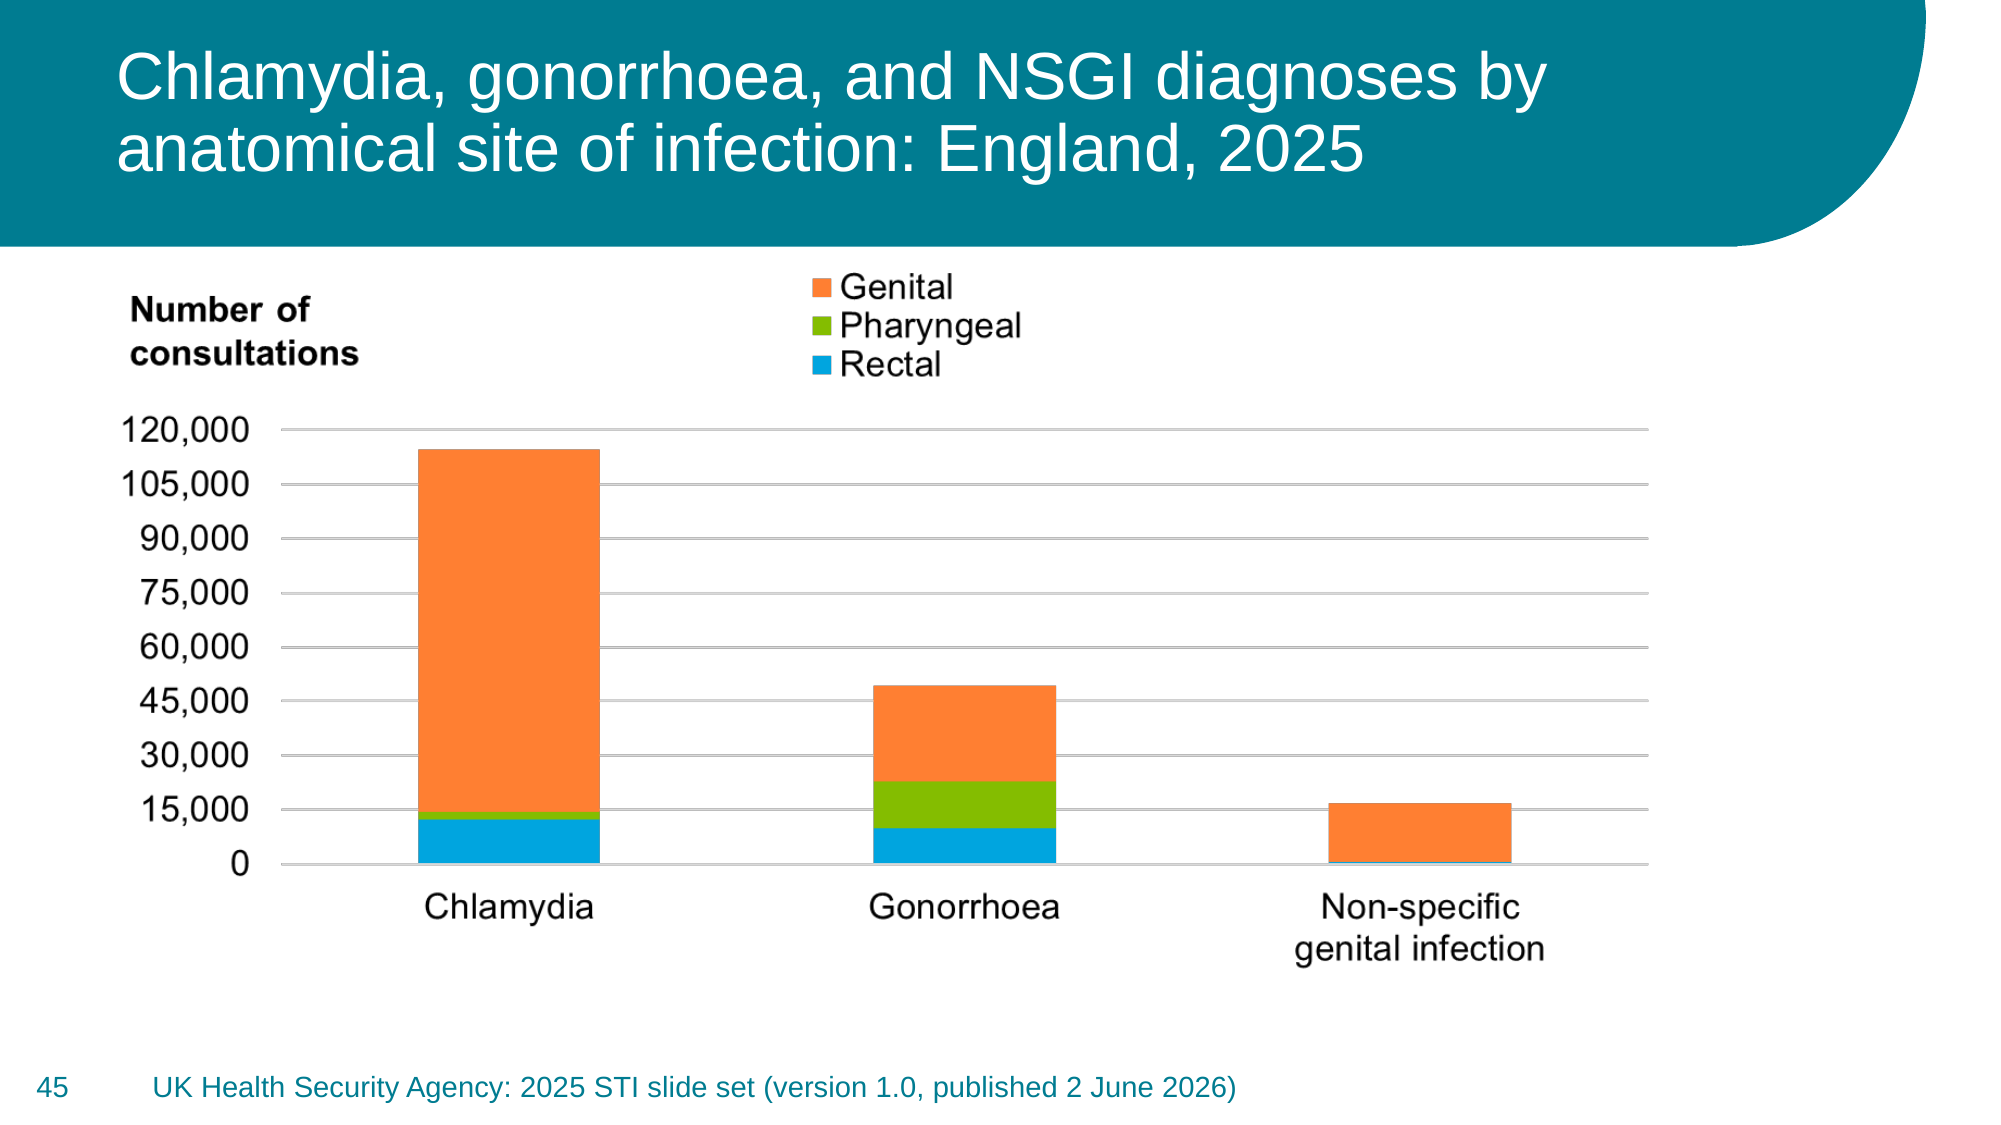

# Chlamydia, gonorrhoea, and NSGI diagnoses by anatomical site of infection: England, 2025
45
UK Health Security Agency: 2025 STI slide set (version 1.0, published 2 June 2026)